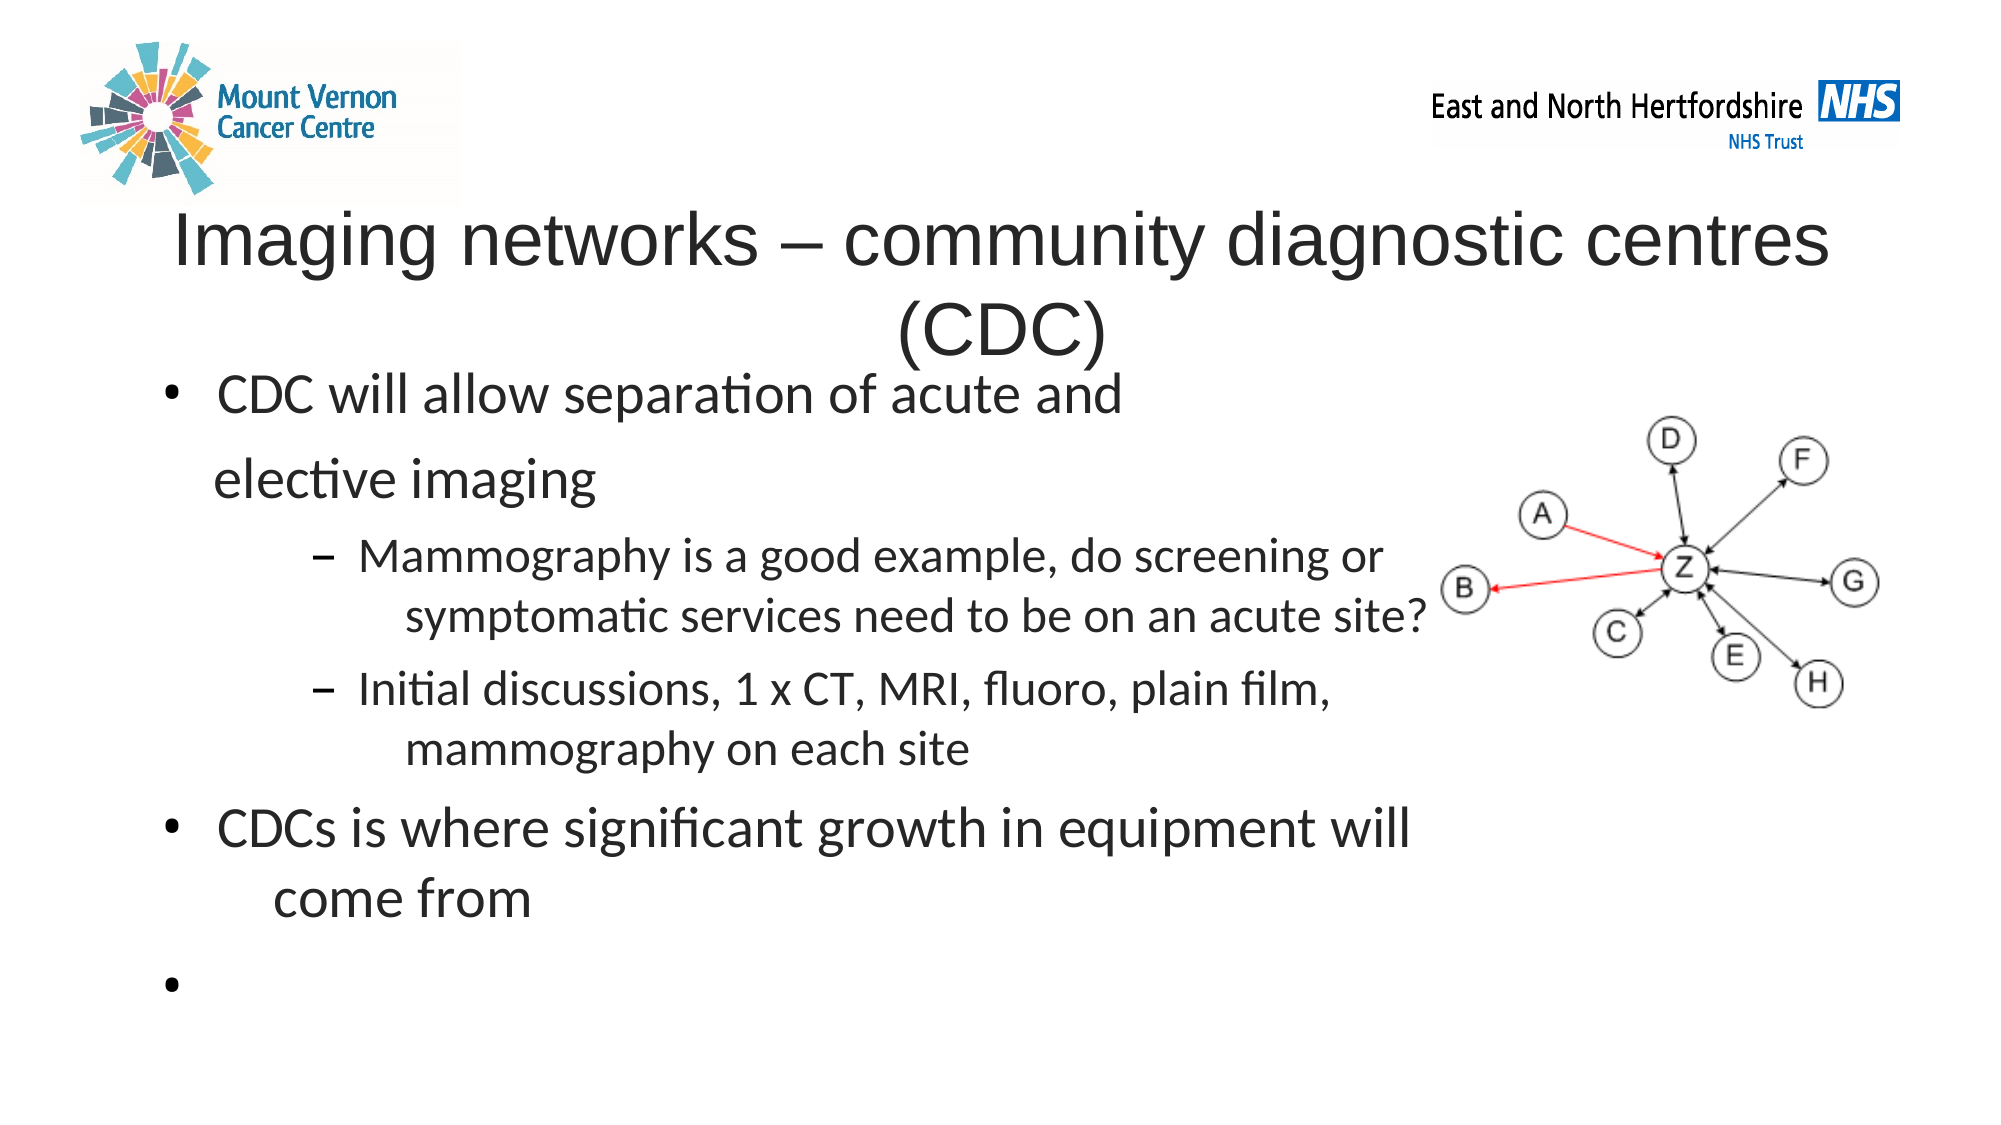

# Imaging networks – community diagnostic centres (CDC)
CDC will allow separation of acute and
 elective imaging
Mammography is a good example, do screening or symptomatic services need to be on an acute site?
Initial discussions, 1 x CT, MRI, fluoro, plain film, mammography on each site
CDCs is where significant growth in equipment will come from